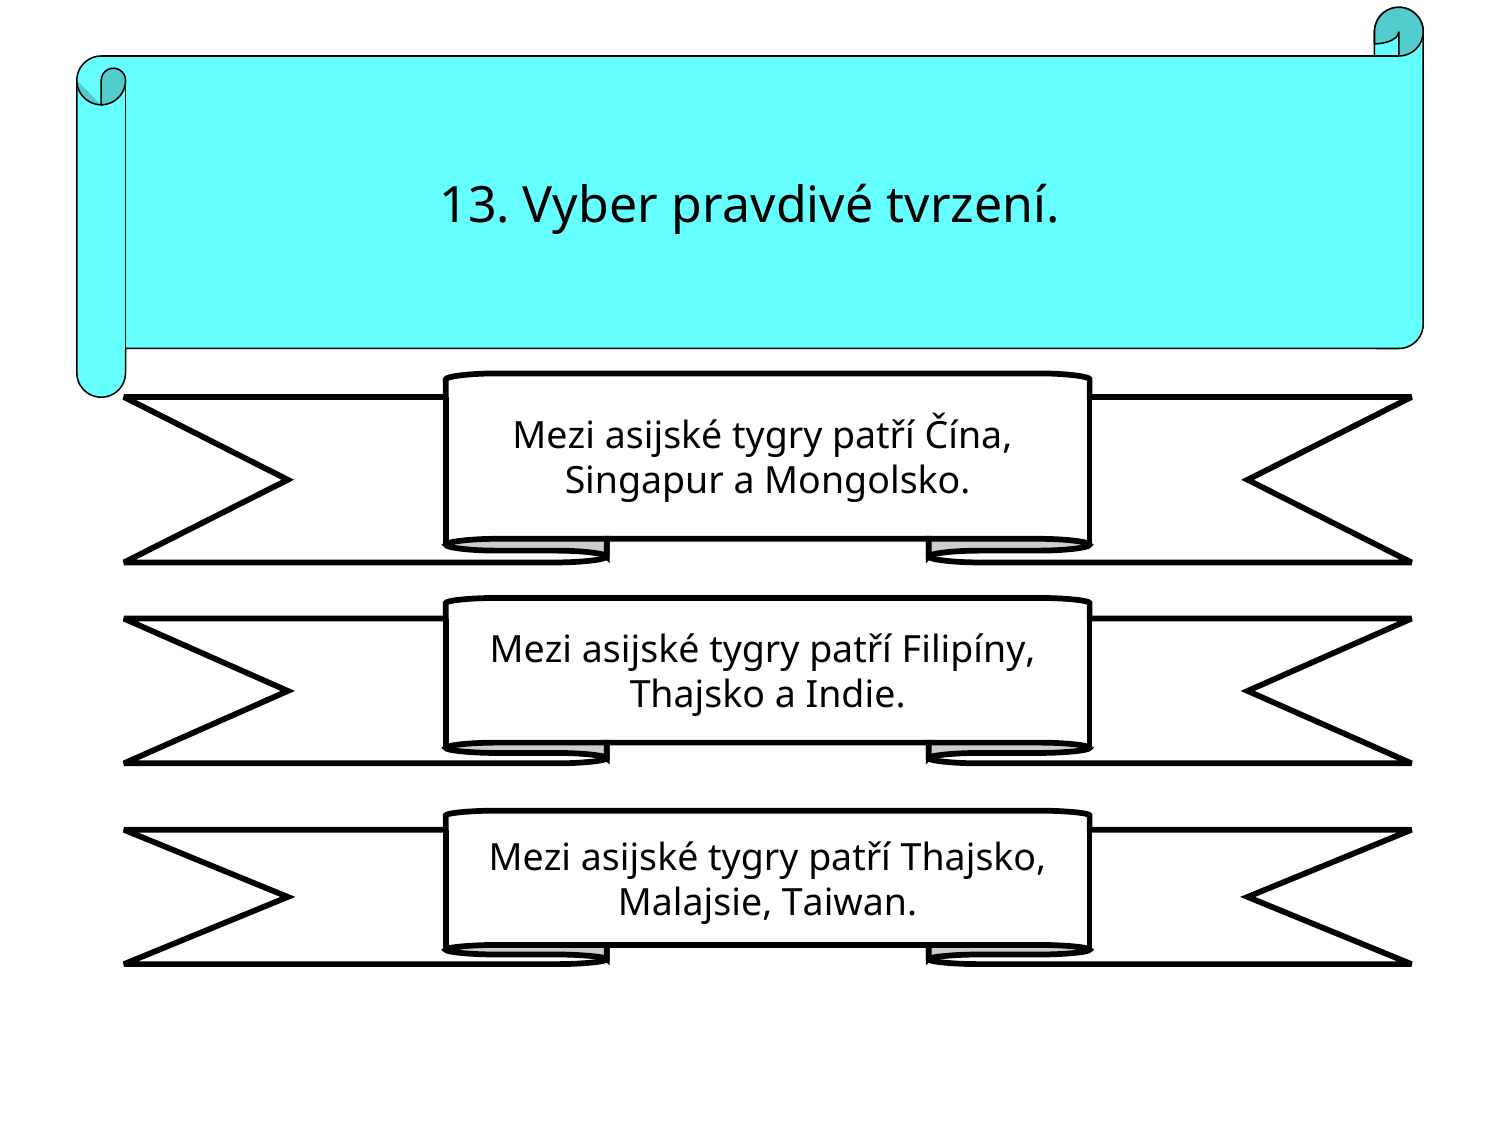

13. Vyber pravdivé tvrzení.
Mezi asijské tygry patří Čína,
Singapur a Mongolsko.
Mezi asijské tygry patří Filipíny,
Thajsko a Indie.
Mezi asijské tygry patří Thajsko,
Malajsie, Taiwan.